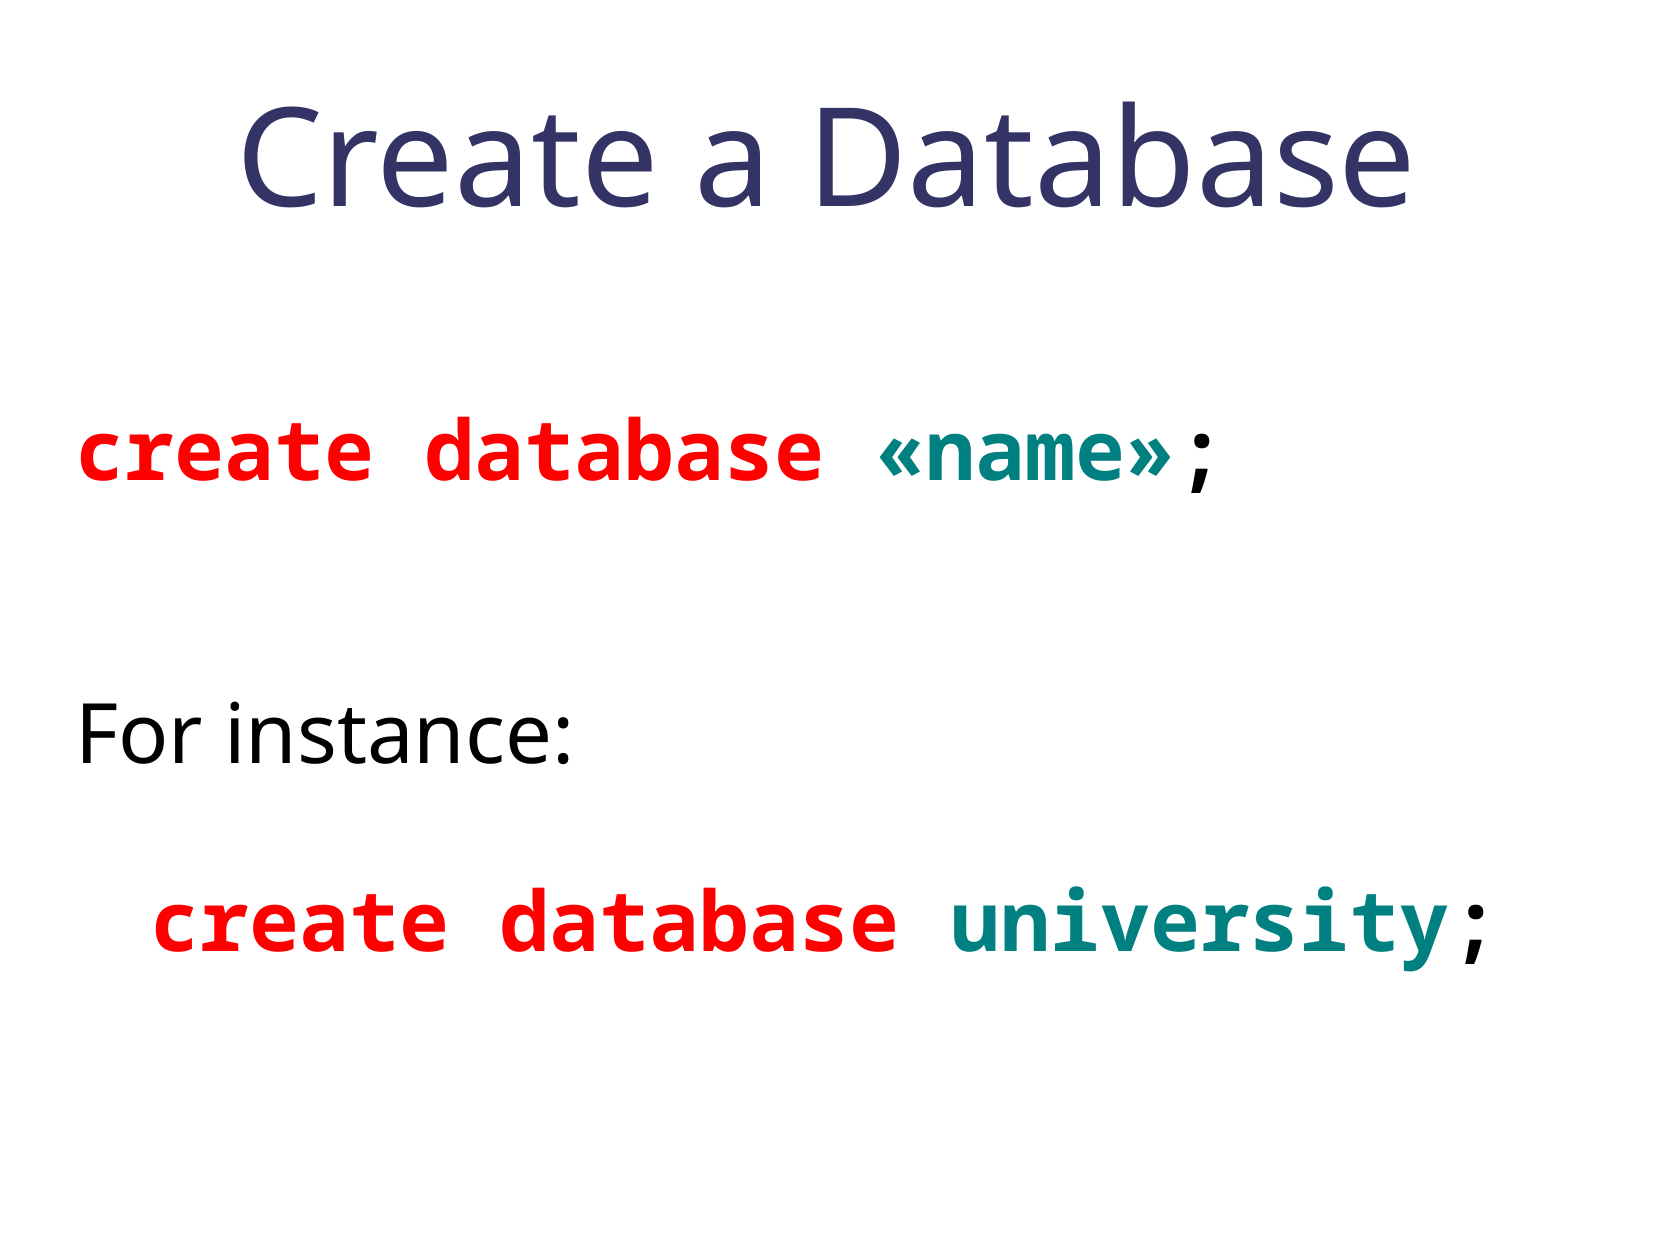

# Create a Database
create database «name»;
For instance:
create database university;